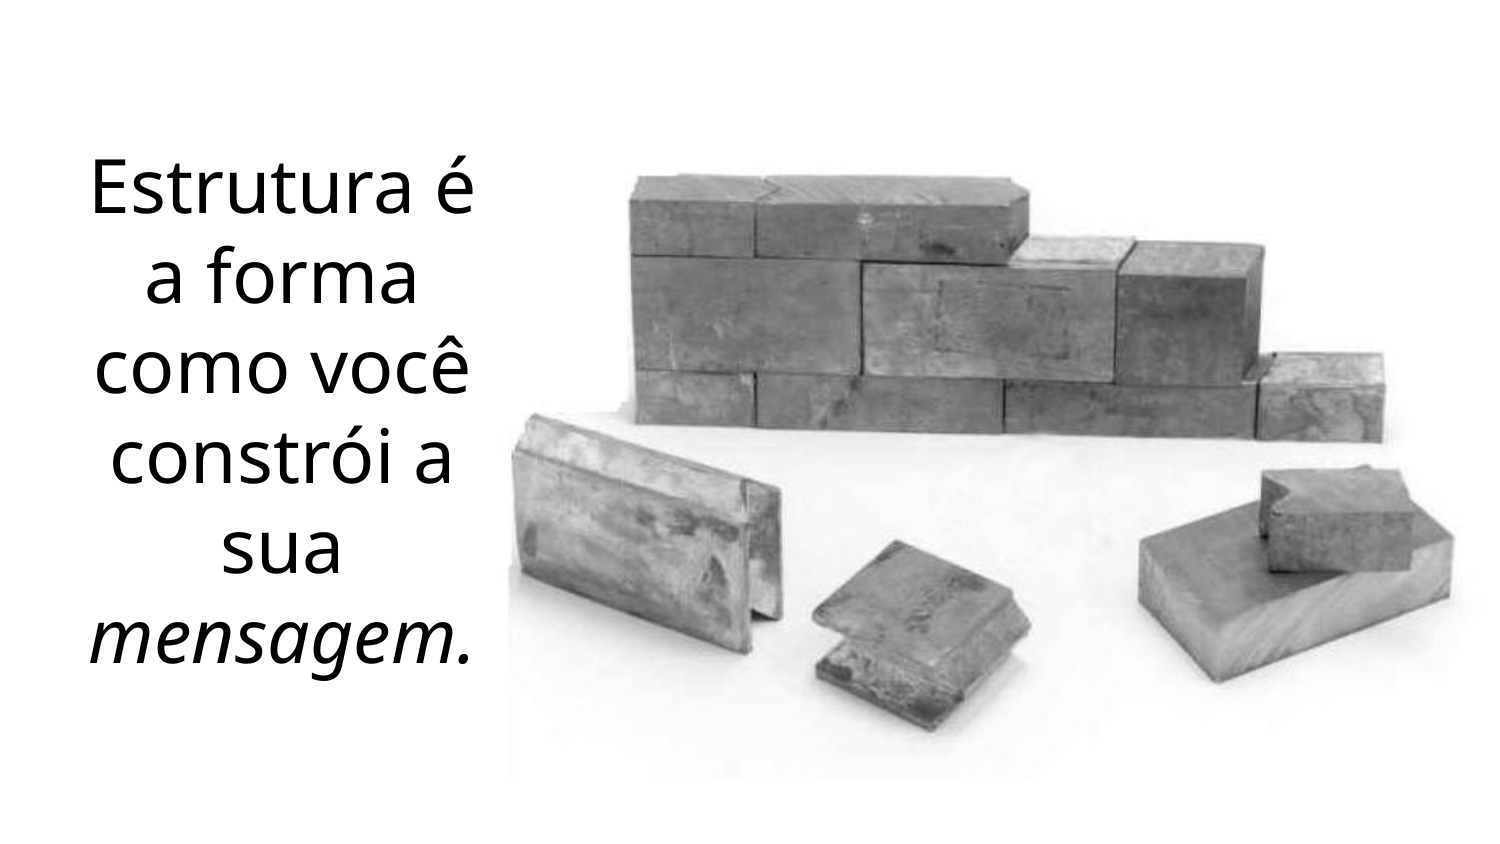

# Estrutura é a forma como você constrói a sua mensagem.